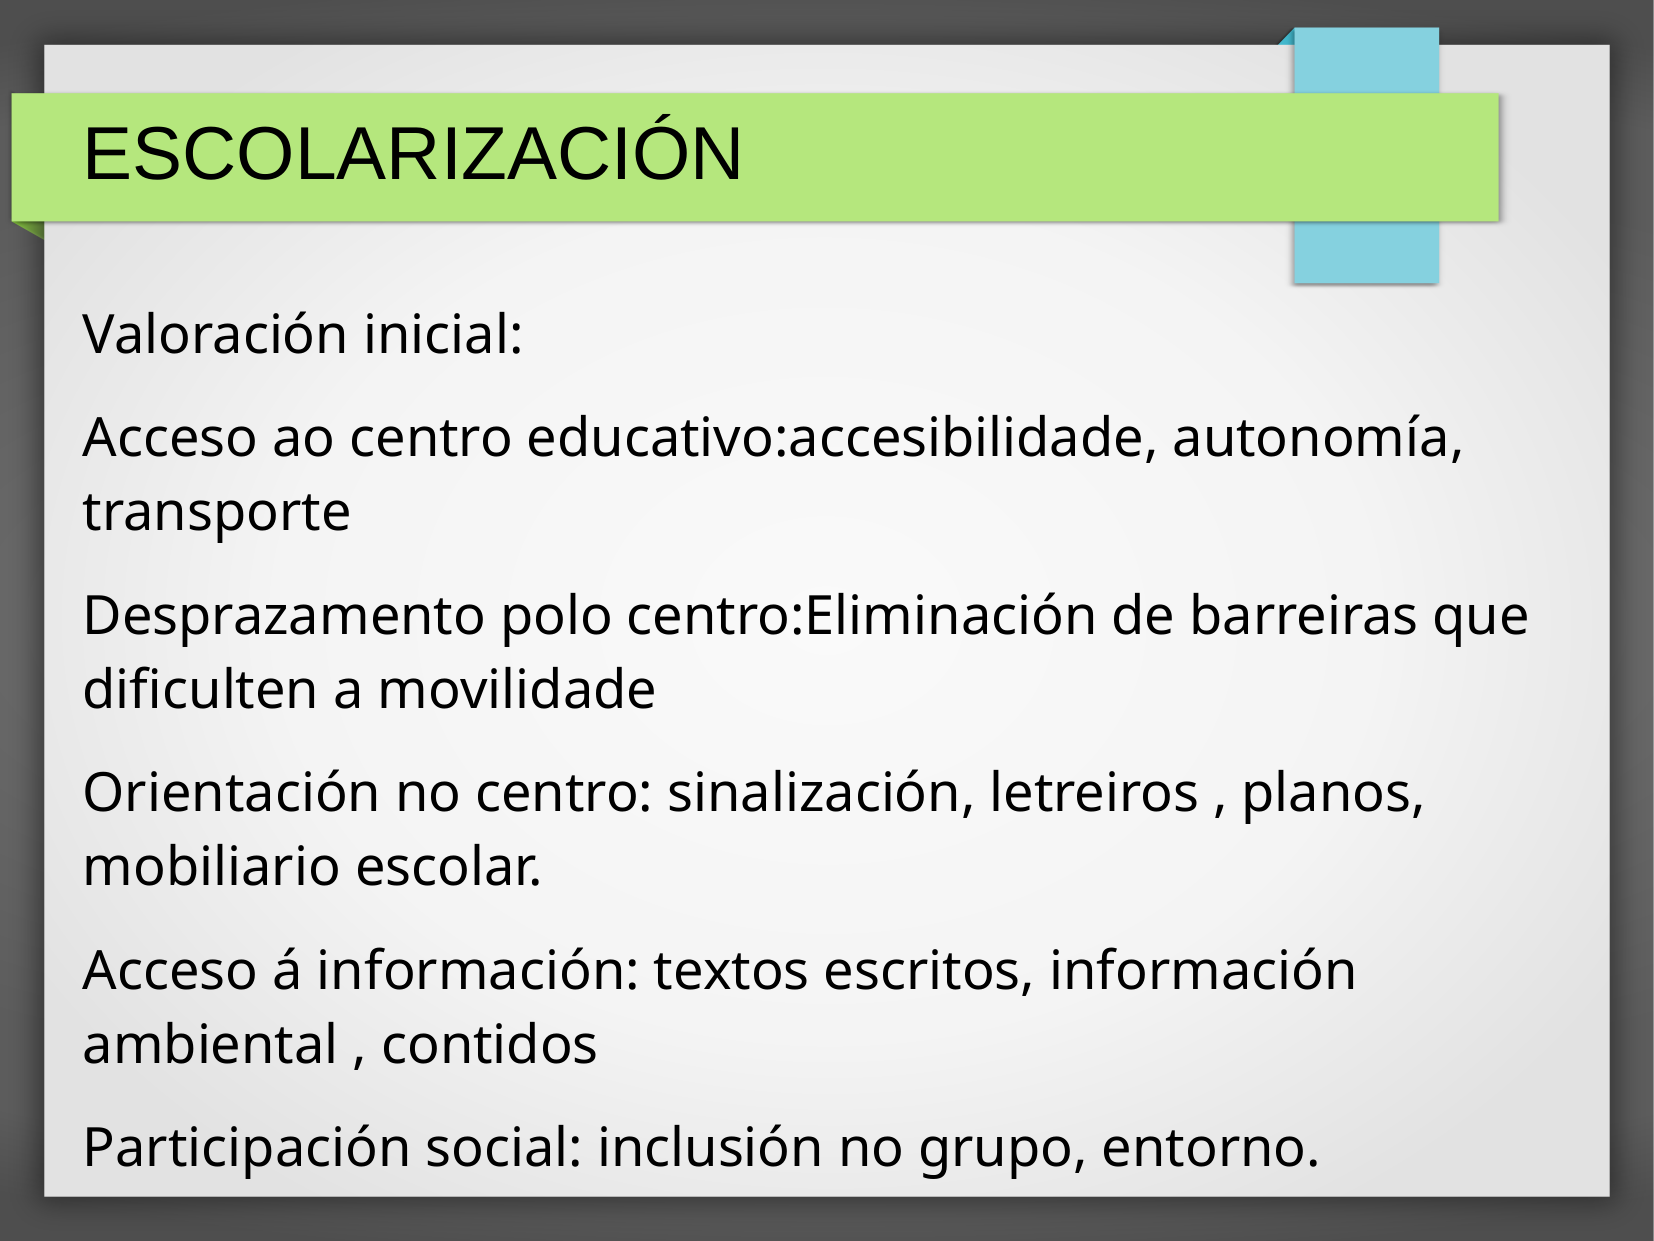

# ESCOLARIZACIÓN
Valoración inicial:
Acceso ao centro educativo:accesibilidade, autonomía, transporte
Desprazamento polo centro:Eliminación de barreiras que dificulten a movilidade
Orientación no centro: sinalización, letreiros , planos, mobiliario escolar.
Acceso á información: textos escritos, información ambiental , contidos
Participación social: inclusión no grupo, entorno.